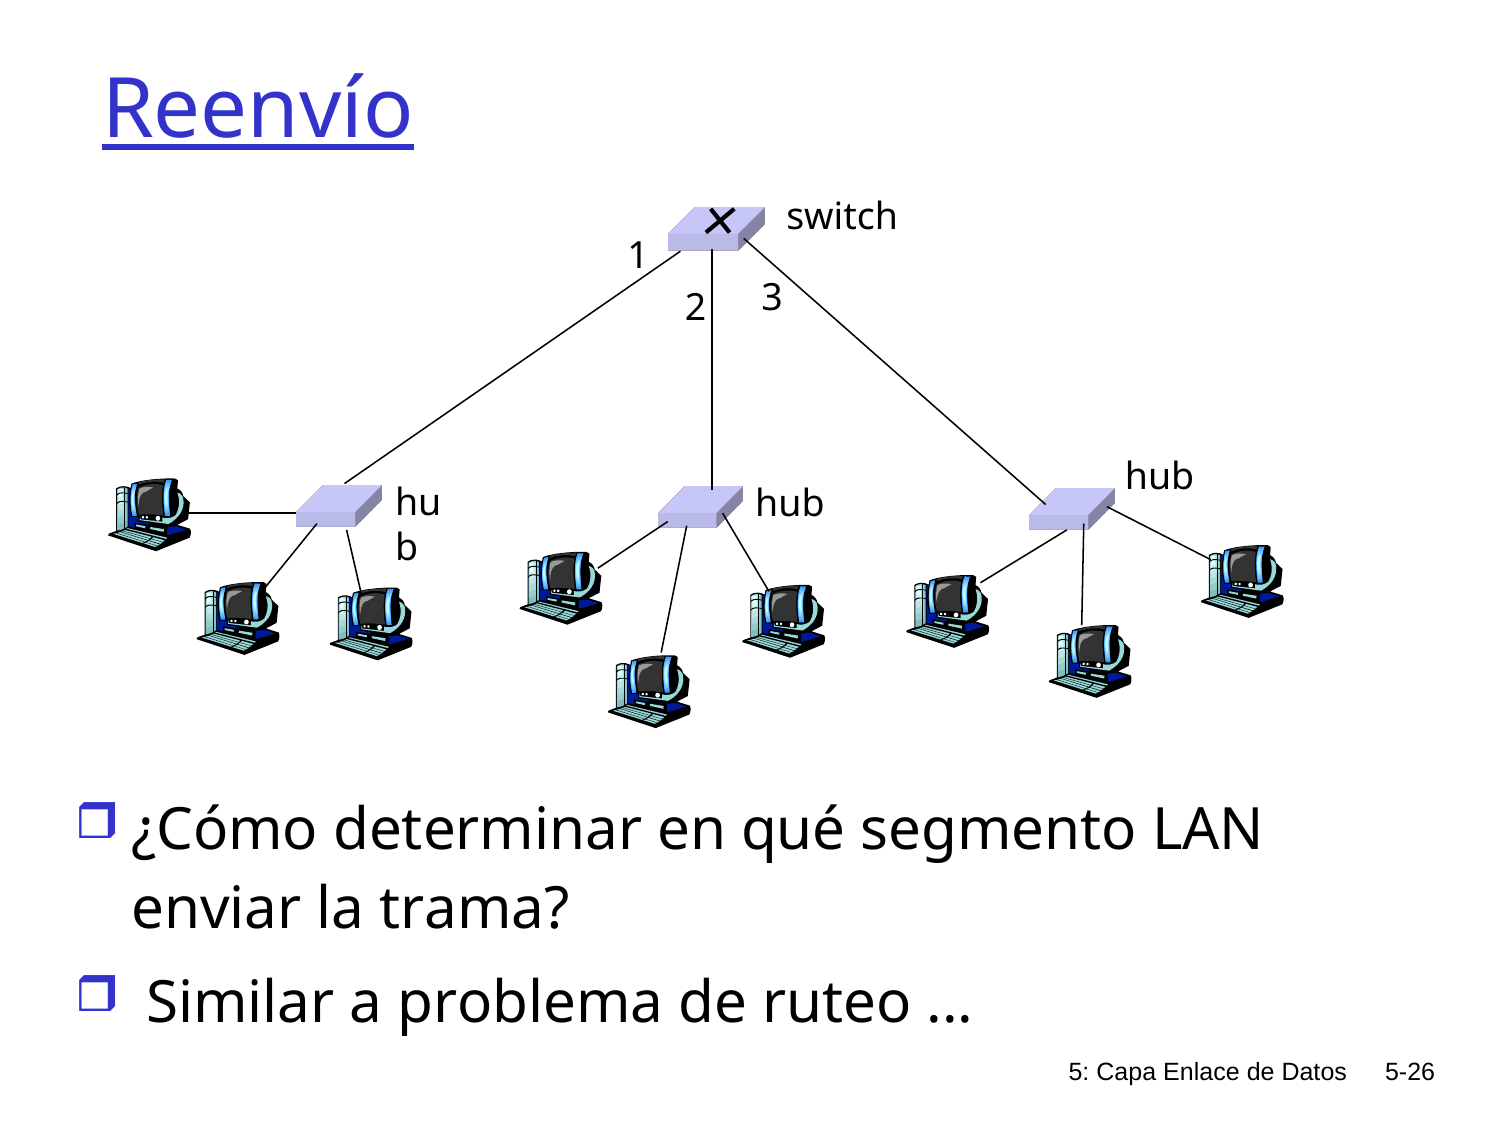

# Reenvío
switch
hub
hub
hub
1
3
2
¿Cómo determinar en qué segmento LAN enviar la trama?
 Similar a problema de ruteo ...
26